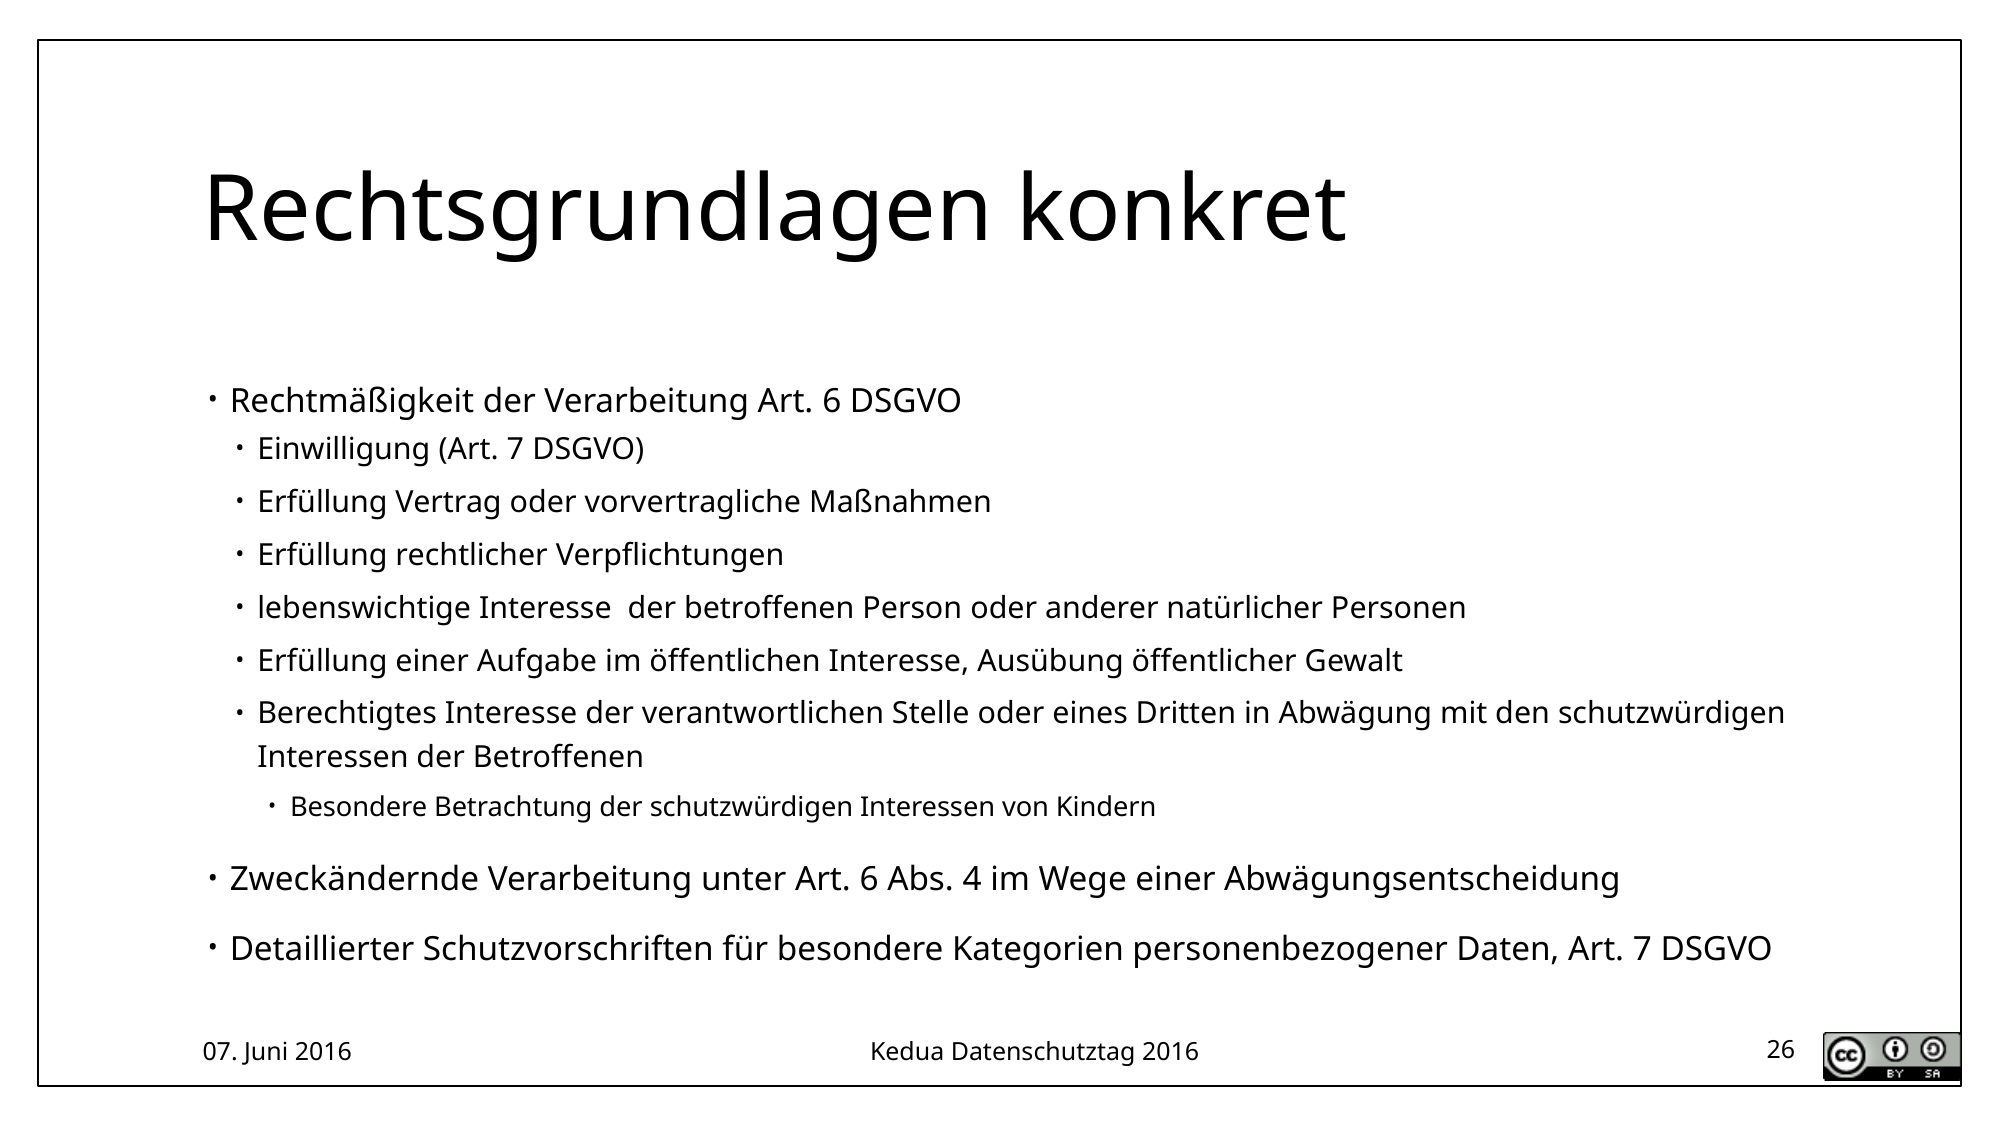

# Rechtsgrundlagen konkret
Rechtmäßigkeit der Verarbeitung Art. 6 DSGVO
Einwilligung (Art. 7 DSGVO)
Erfüllung Vertrag oder vorvertragliche Maßnahmen
Erfüllung rechtlicher Verpflichtungen
lebenswichtige Interesse der betroffenen Person oder anderer natürlicher Personen
Erfüllung einer Aufgabe im öffentlichen Interesse, Ausübung öffentlicher Gewalt
Berechtigtes Interesse der verantwortlichen Stelle oder eines Dritten in Abwägung mit den schutzwürdigen Interessen der Betroffenen
Besondere Betrachtung der schutzwürdigen Interessen von Kindern
Zweckändernde Verarbeitung unter Art. 6 Abs. 4 im Wege einer Abwägungsentscheidung
Detaillierter Schutzvorschriften für besondere Kategorien personenbezogener Daten, Art. 7 DSGVO
07. Juni 2016
Kedua Datenschutztag 2016